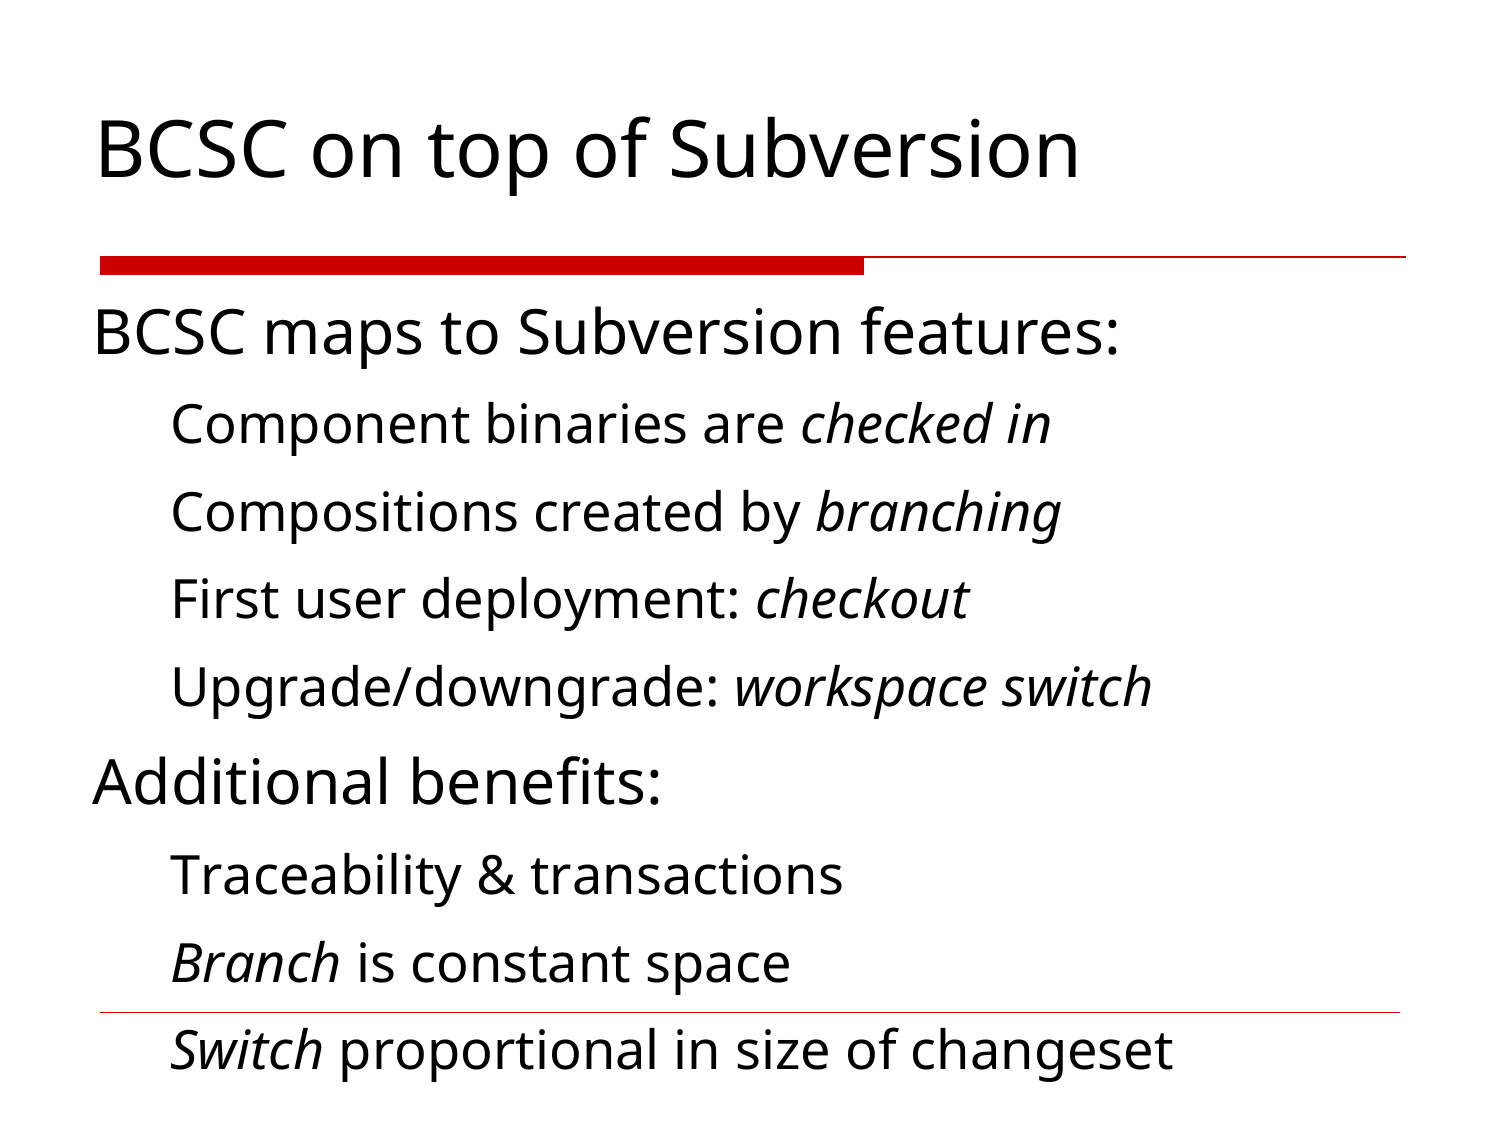

# BCSC on top of Subversion
BCSC maps to Subversion features:
Component binaries are checked in
Compositions created by branching
First user deployment: checkout
Upgrade/downgrade: workspace switch
Additional benefits:
Traceability & transactions
Branch is constant space
Switch proportional in size of changeset